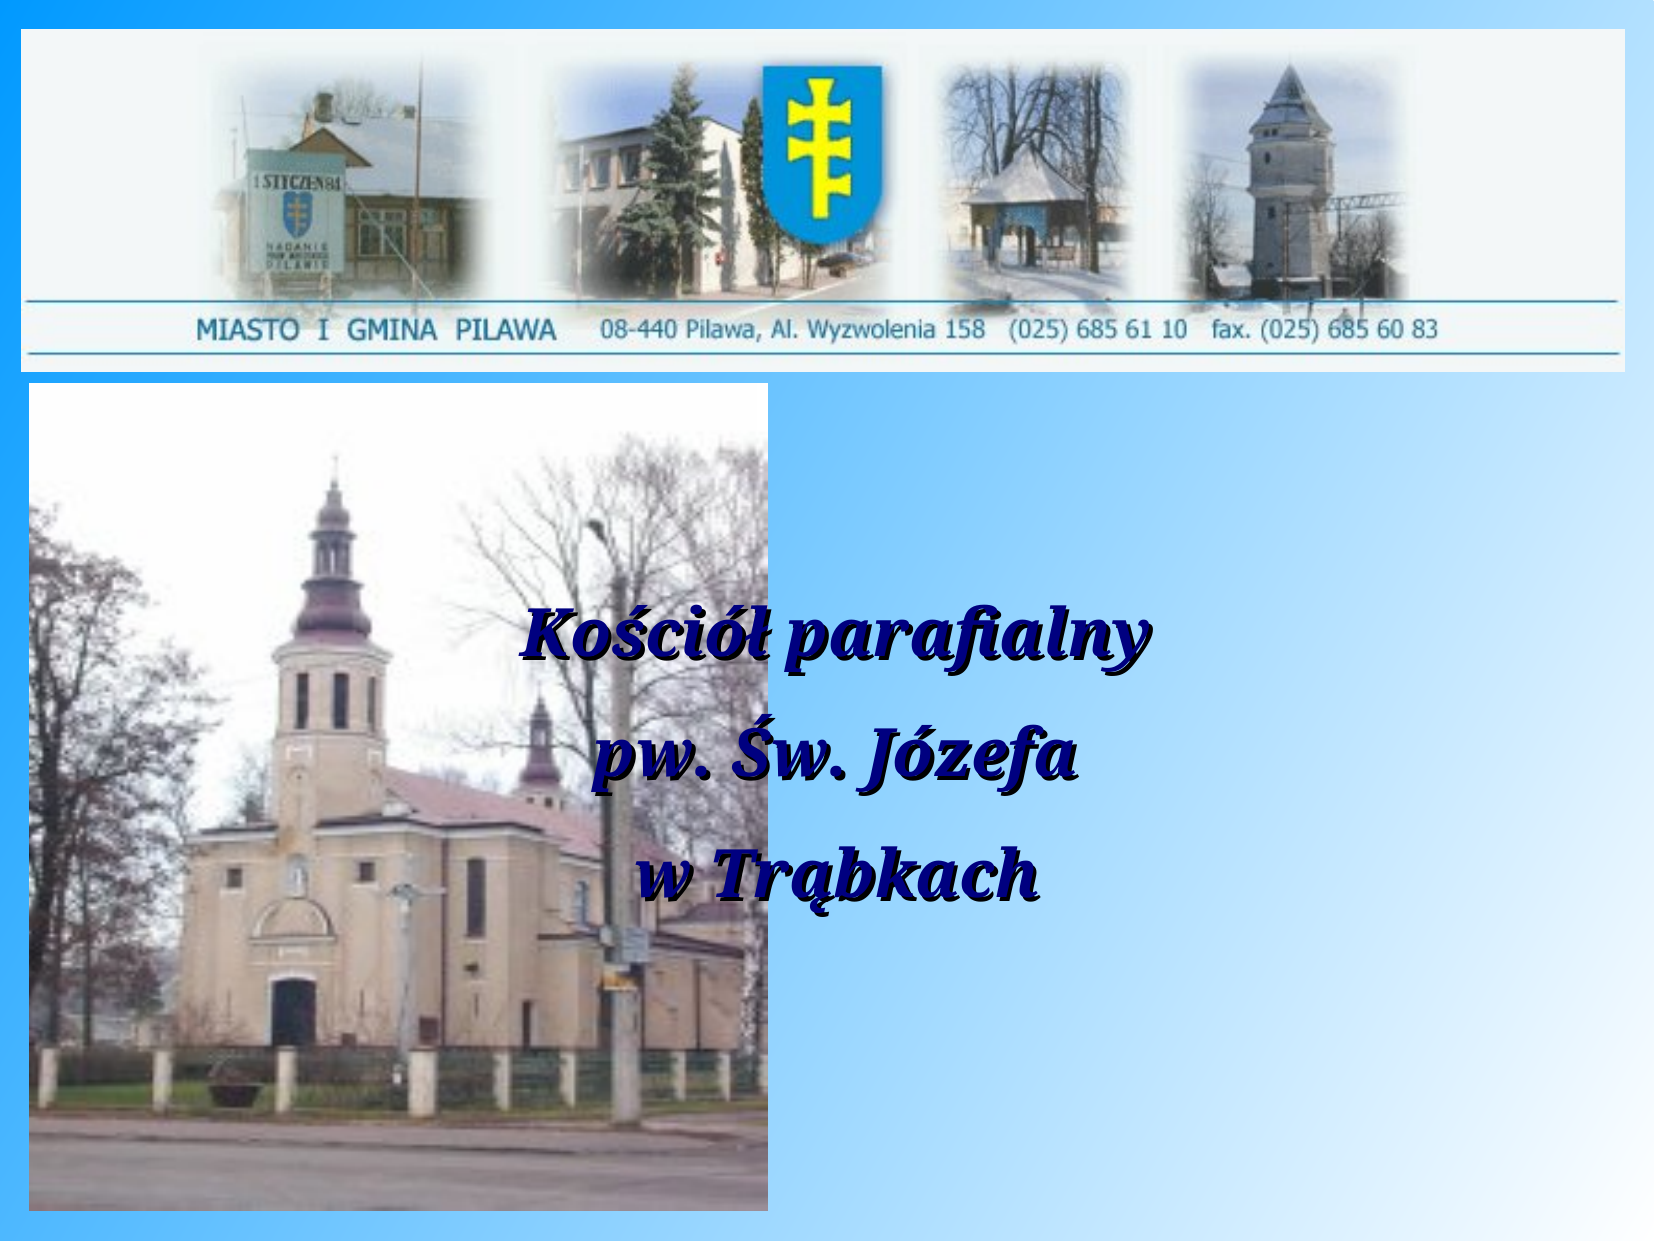

#
Kościół parafialny
pw. Św. Józefa
w Trąbkach